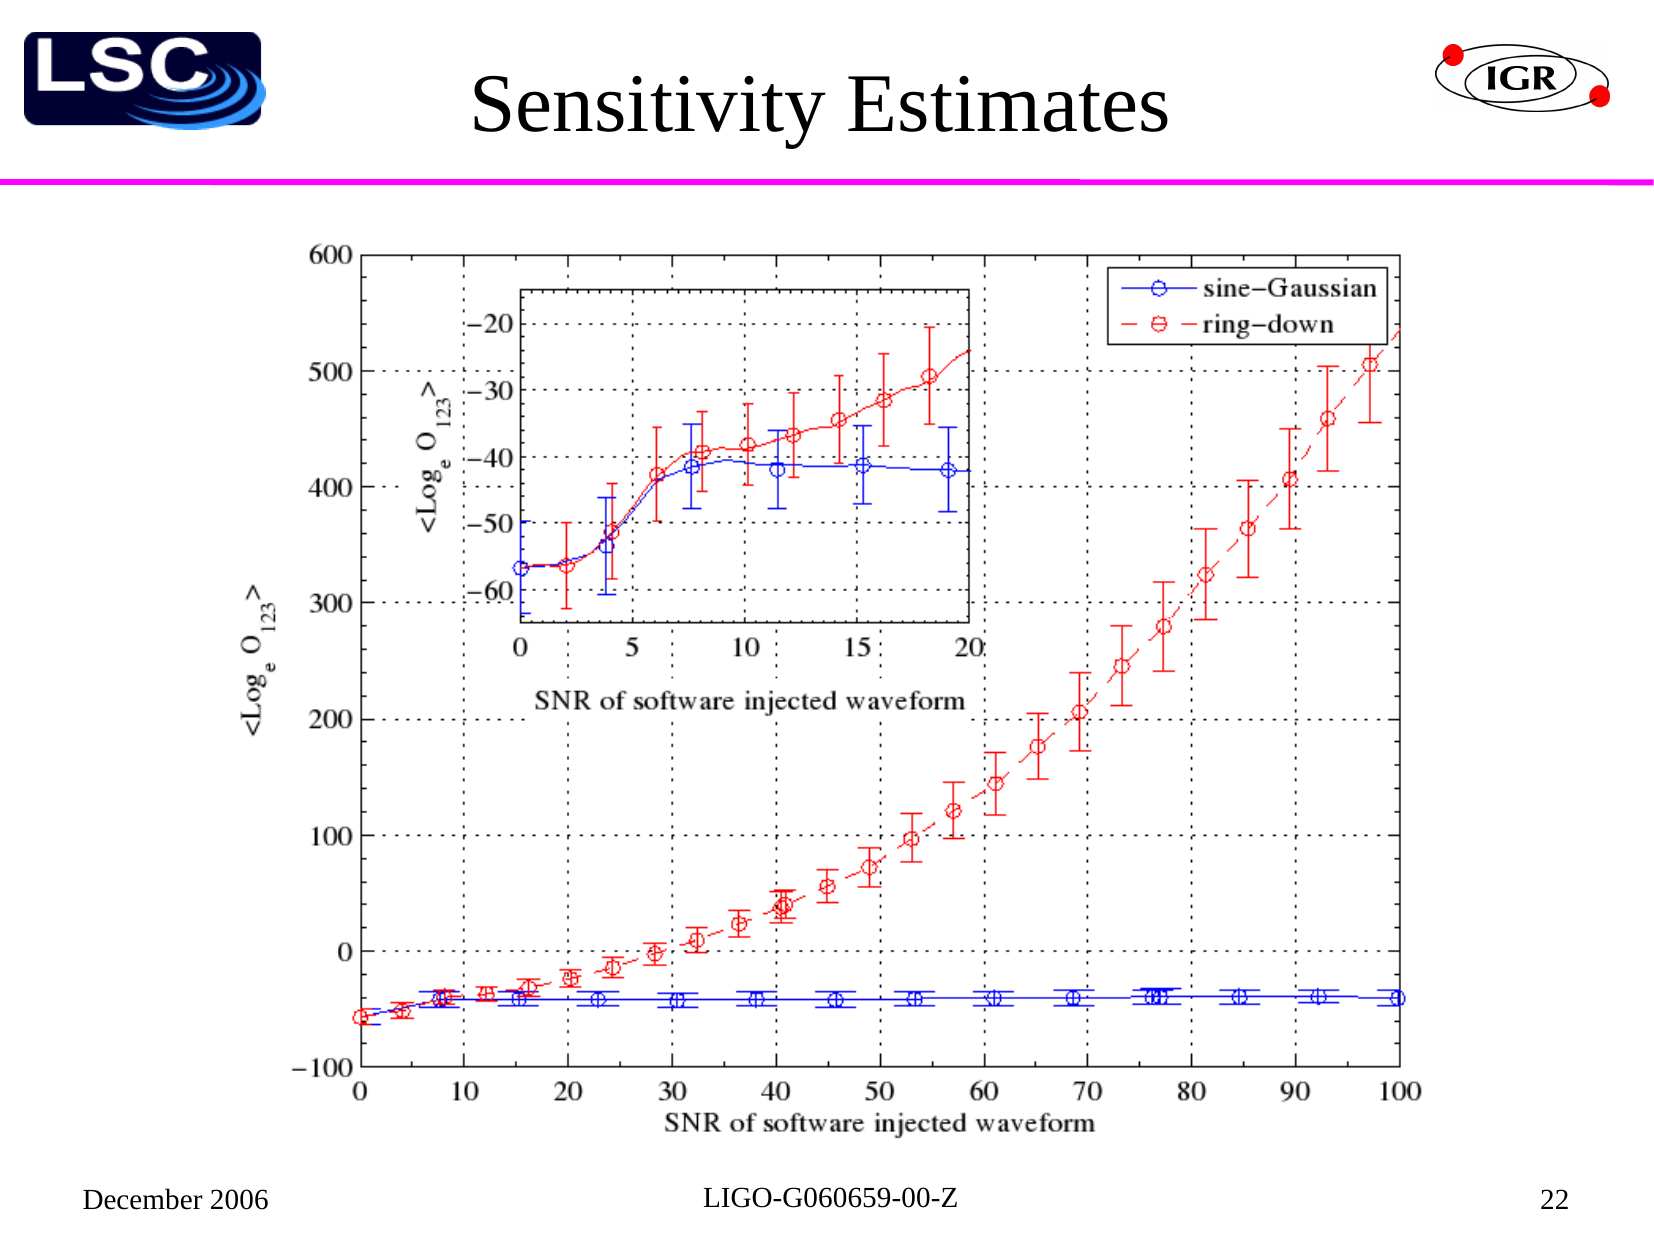

# Sensitivity Estimates
December 2006
22
LIGO-G060659-00-Z